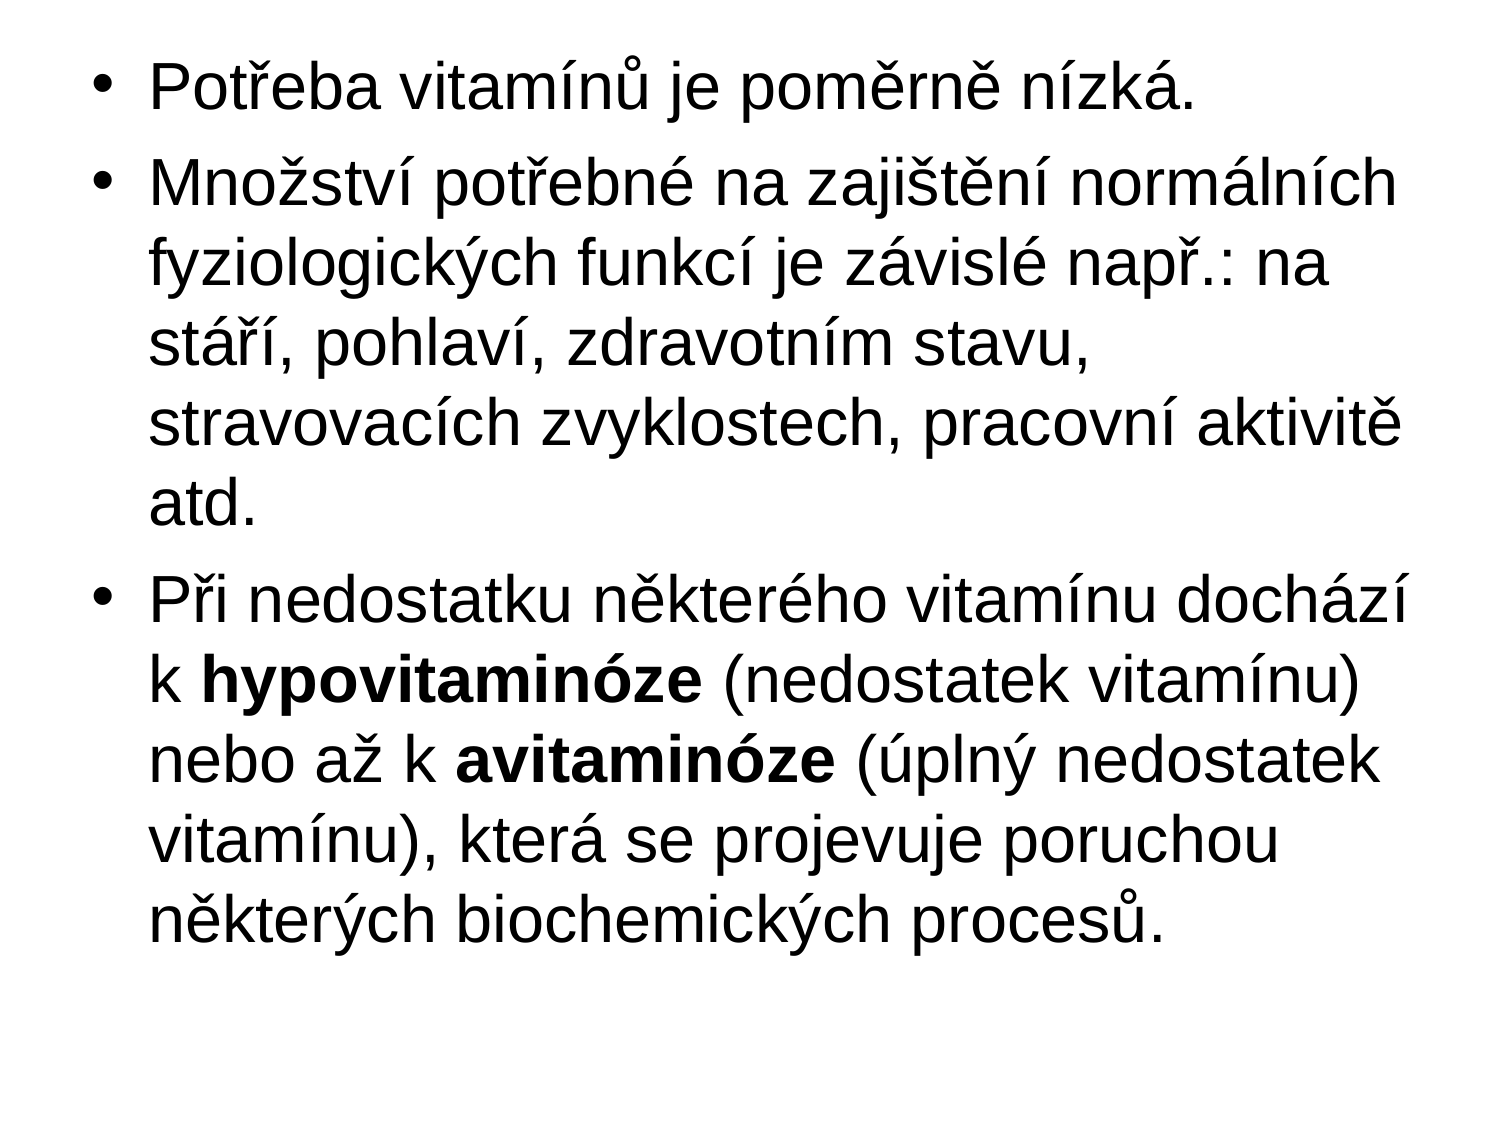

# Potřeba vitamínů je poměrně nízká.
Množství potřebné na zajištění normálních fyziologických funkcí je závislé např.: na stáří, pohlaví, zdravotním stavu, stravovacích zvyklostech, pracovní aktivitě atd.
Při nedostatku některého vitamínu dochází k hypovitaminóze (nedostatek vitamínu) nebo až k avitaminóze (úplný nedostatek vitamínu), která se projevuje poruchou některých biochemických procesů.